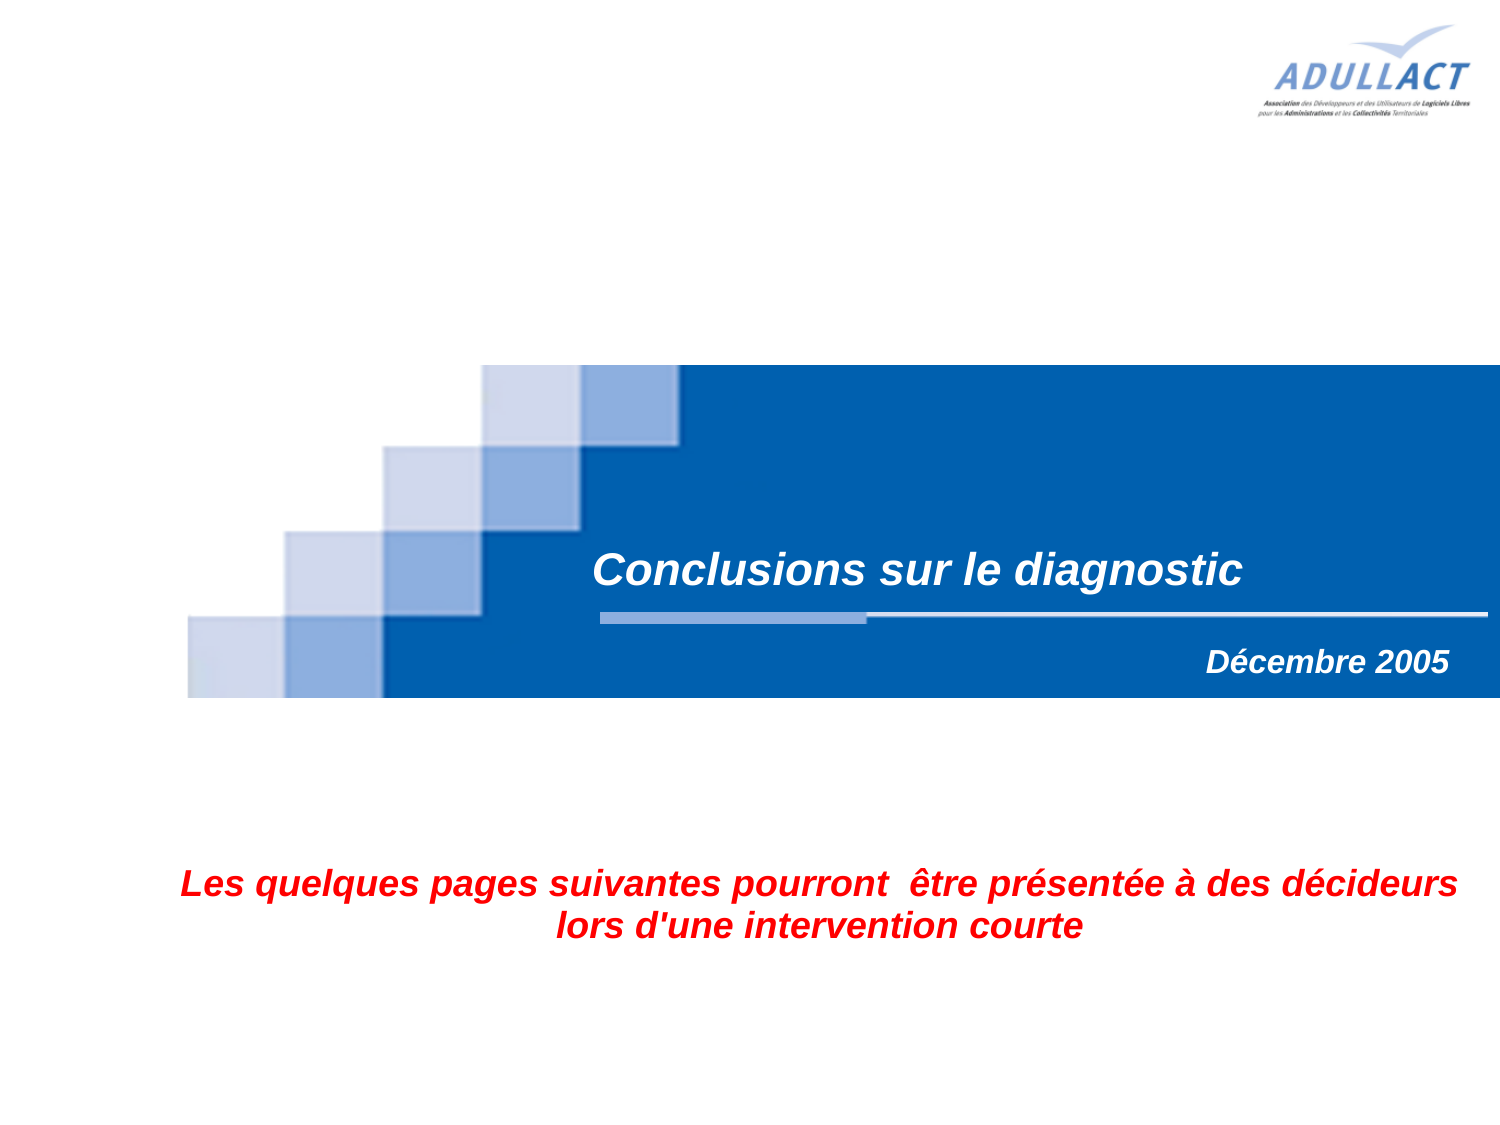

Conclusions sur le diagnostic
Décembre 2005
Les quelques pages suivantes pourront être présentée à des décideurs lors d'une intervention courte